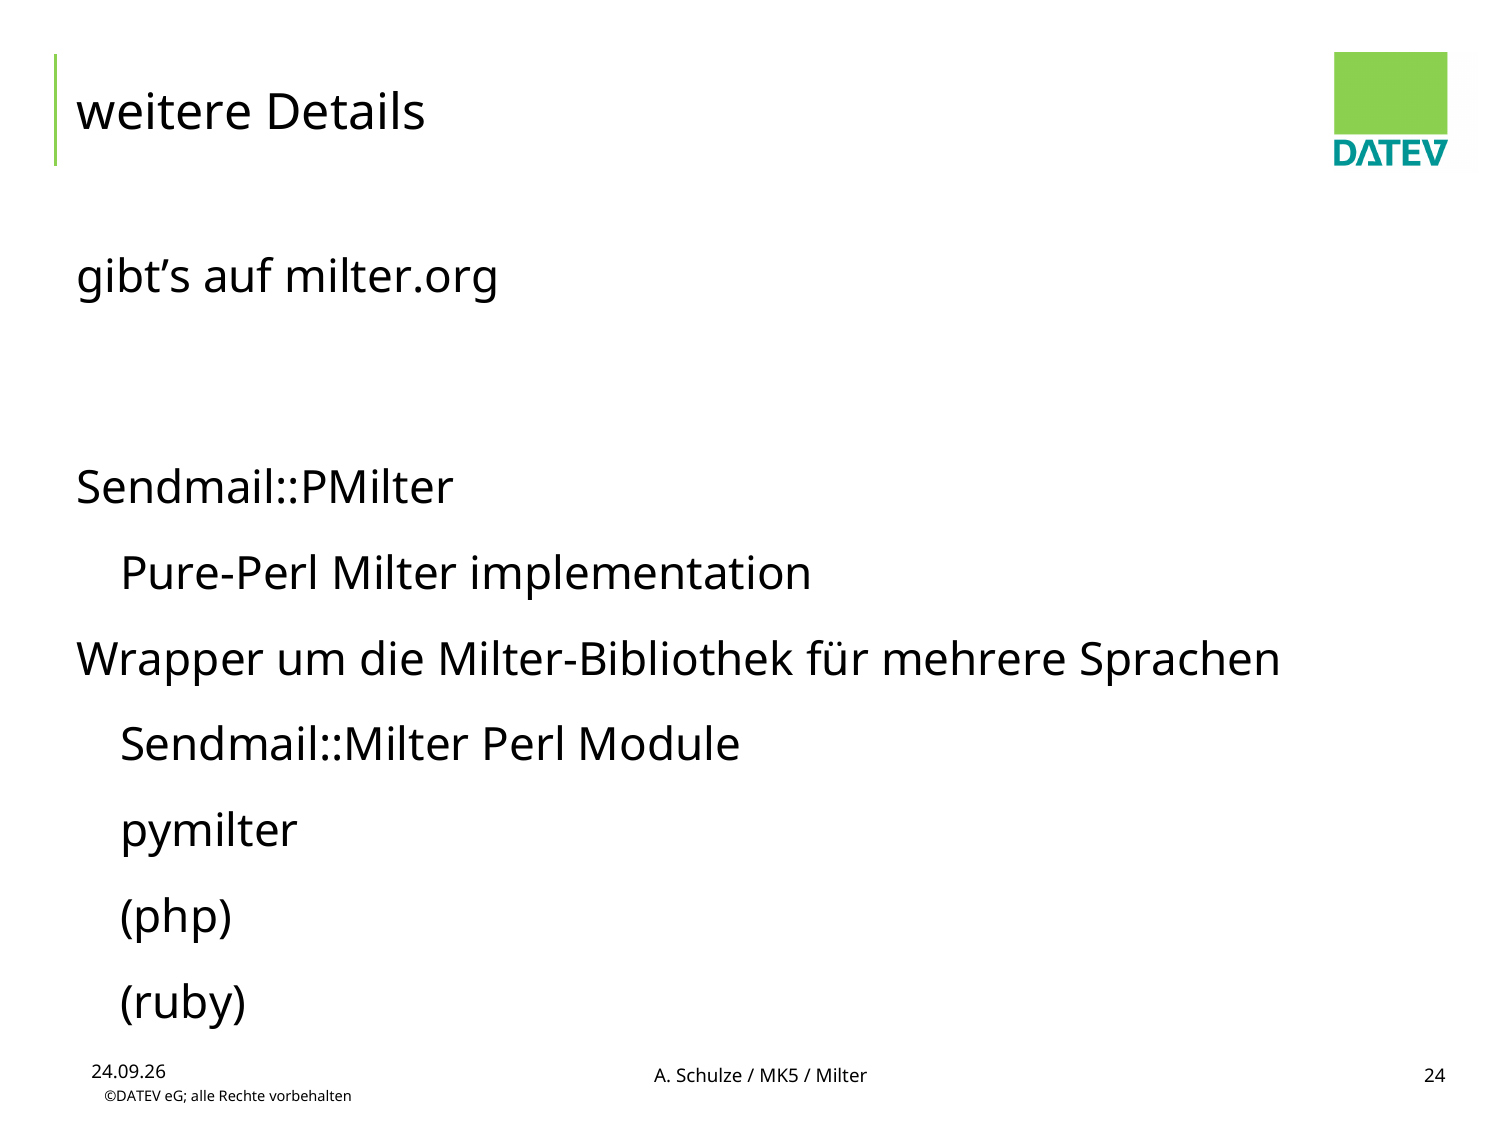

# weitere Details
gibt’s auf milter.org
Sendmail::PMilter
Pure-Perl Milter implementation
Wrapper um die Milter-Bibliothek für mehrere Sprachen
Sendmail::Milter Perl Module
pymilter
(php)
(ruby)
A. Schulze / MK5 / Milter
24